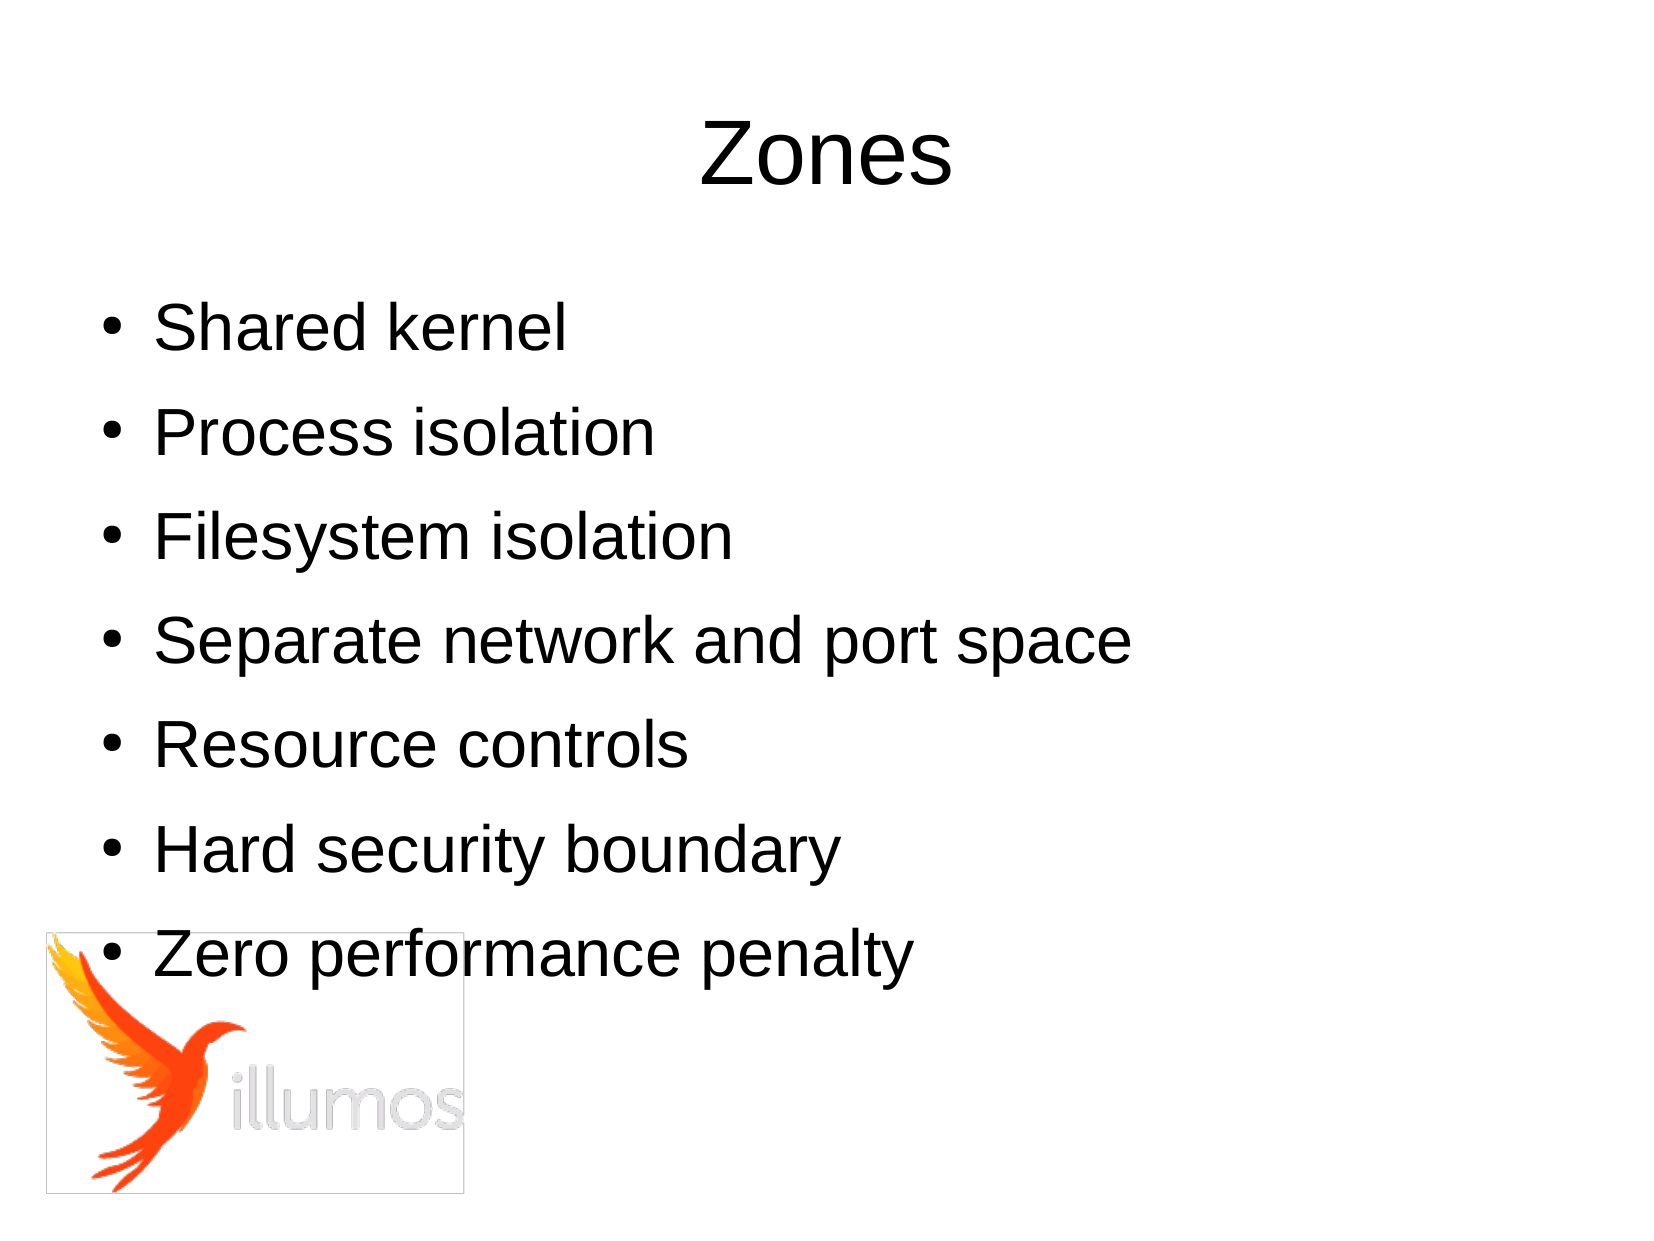

# Zones
Shared kernel
Process isolation
Filesystem isolation
Separate network and port space
Resource controls
Hard security boundary
Zero performance penalty